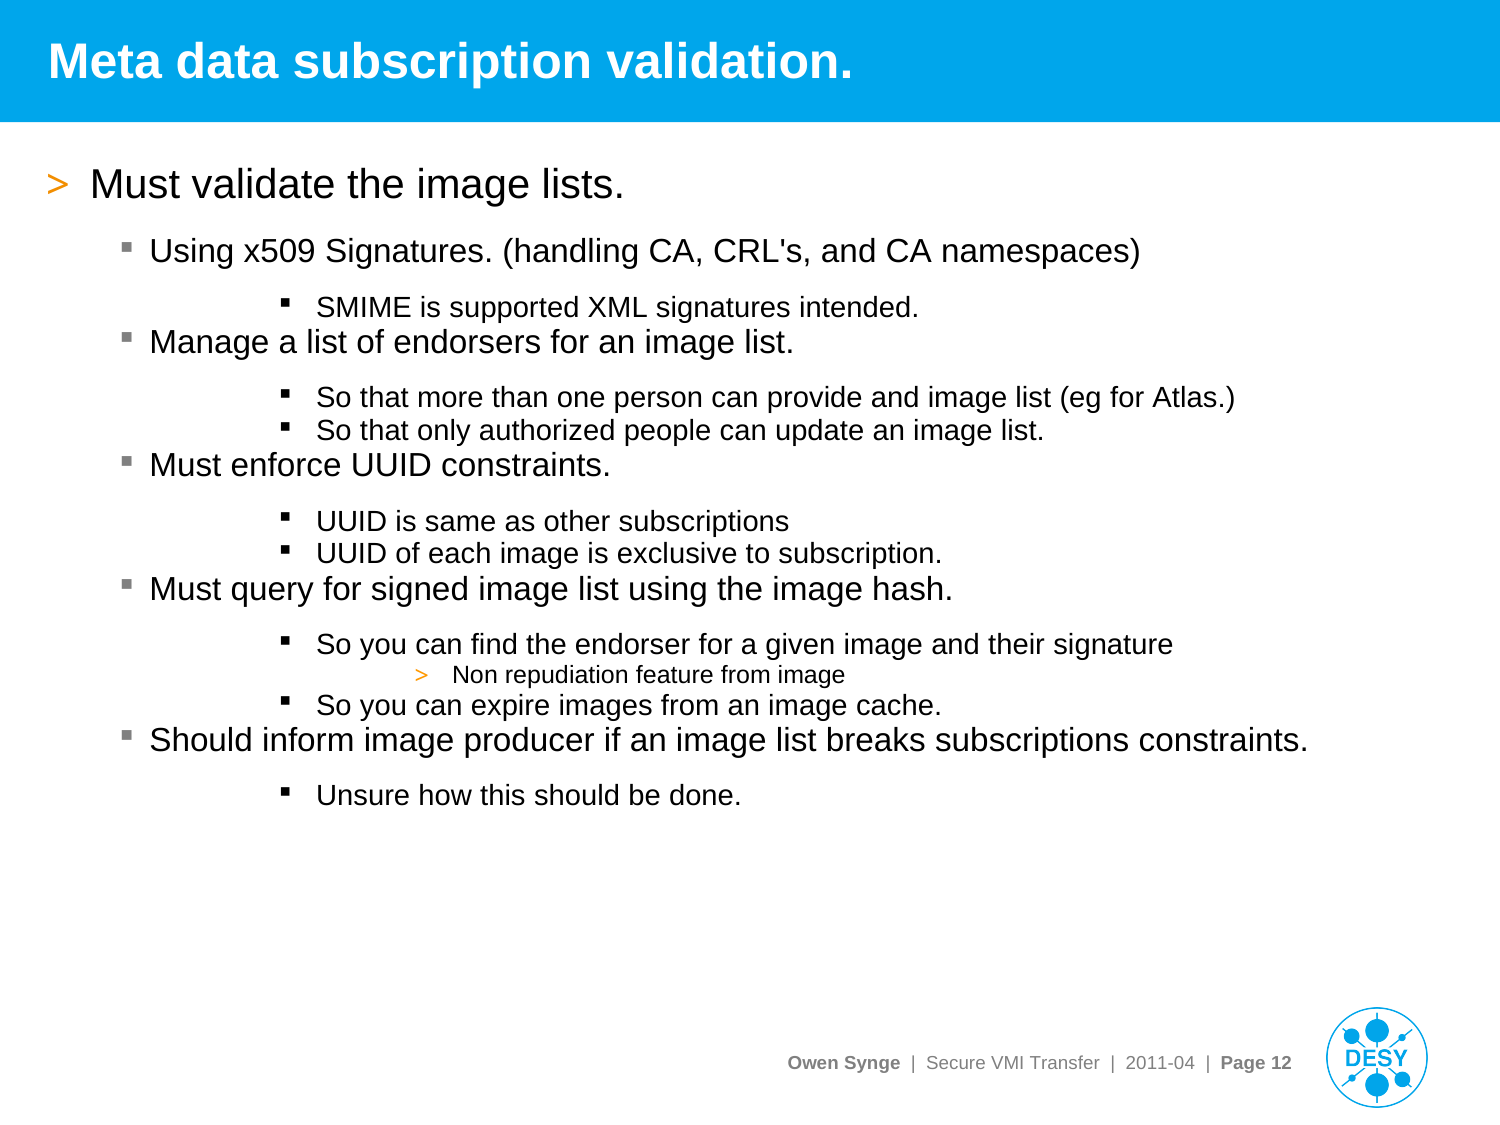

# Meta data subscription validation.
Must validate the image lists.
Using x509 Signatures. (handling CA, CRL's, and CA namespaces)
SMIME is supported XML signatures intended.
Manage a list of endorsers for an image list.
So that more than one person can provide and image list (eg for Atlas.)
So that only authorized people can update an image list.
Must enforce UUID constraints.
UUID is same as other subscriptions
UUID of each image is exclusive to subscription.
Must query for signed image list using the image hash.
So you can find the endorser for a given image and their signature
Non repudiation feature from image
So you can expire images from an image cache.
Should inform image producer if an image list breaks subscriptions constraints.
Unsure how this should be done.